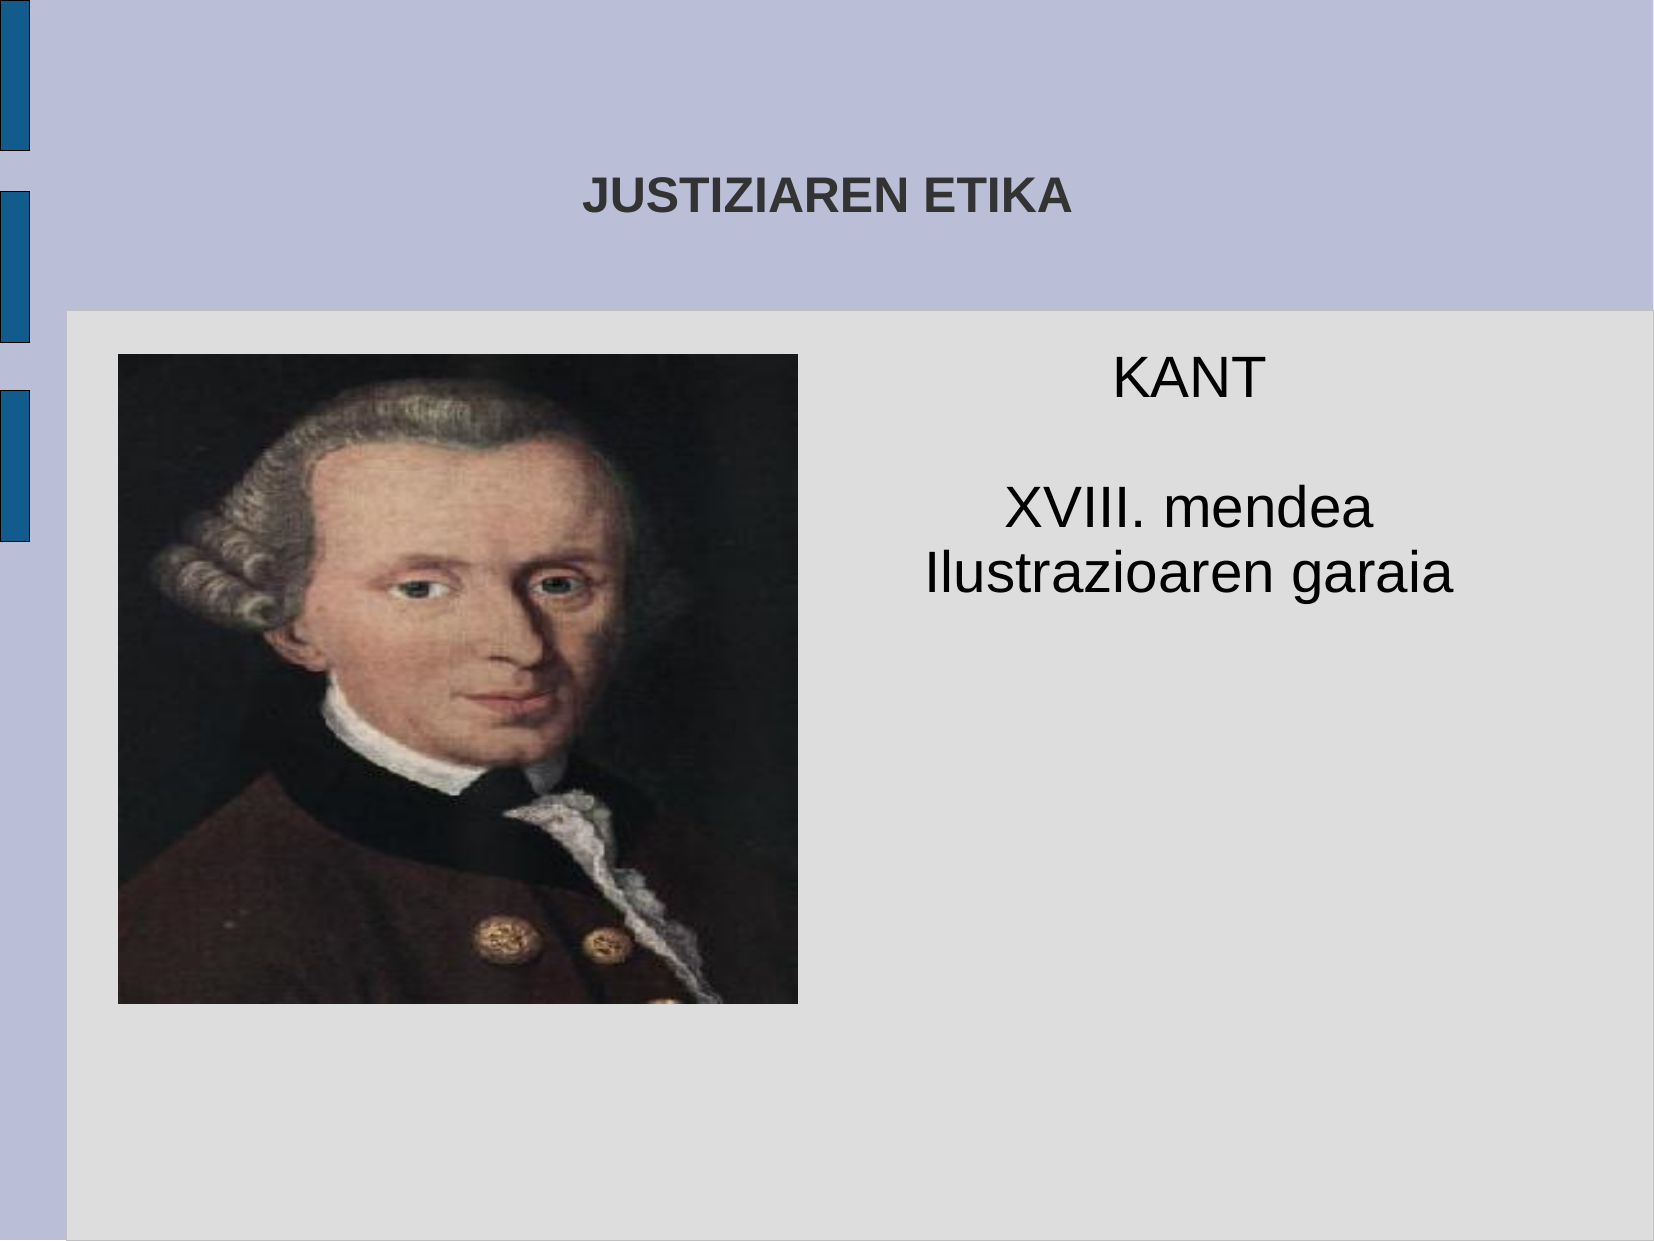

# JUSTIZIAREN ETIKA
KANT
XVIII. mendea
Ilustrazioaren garaia